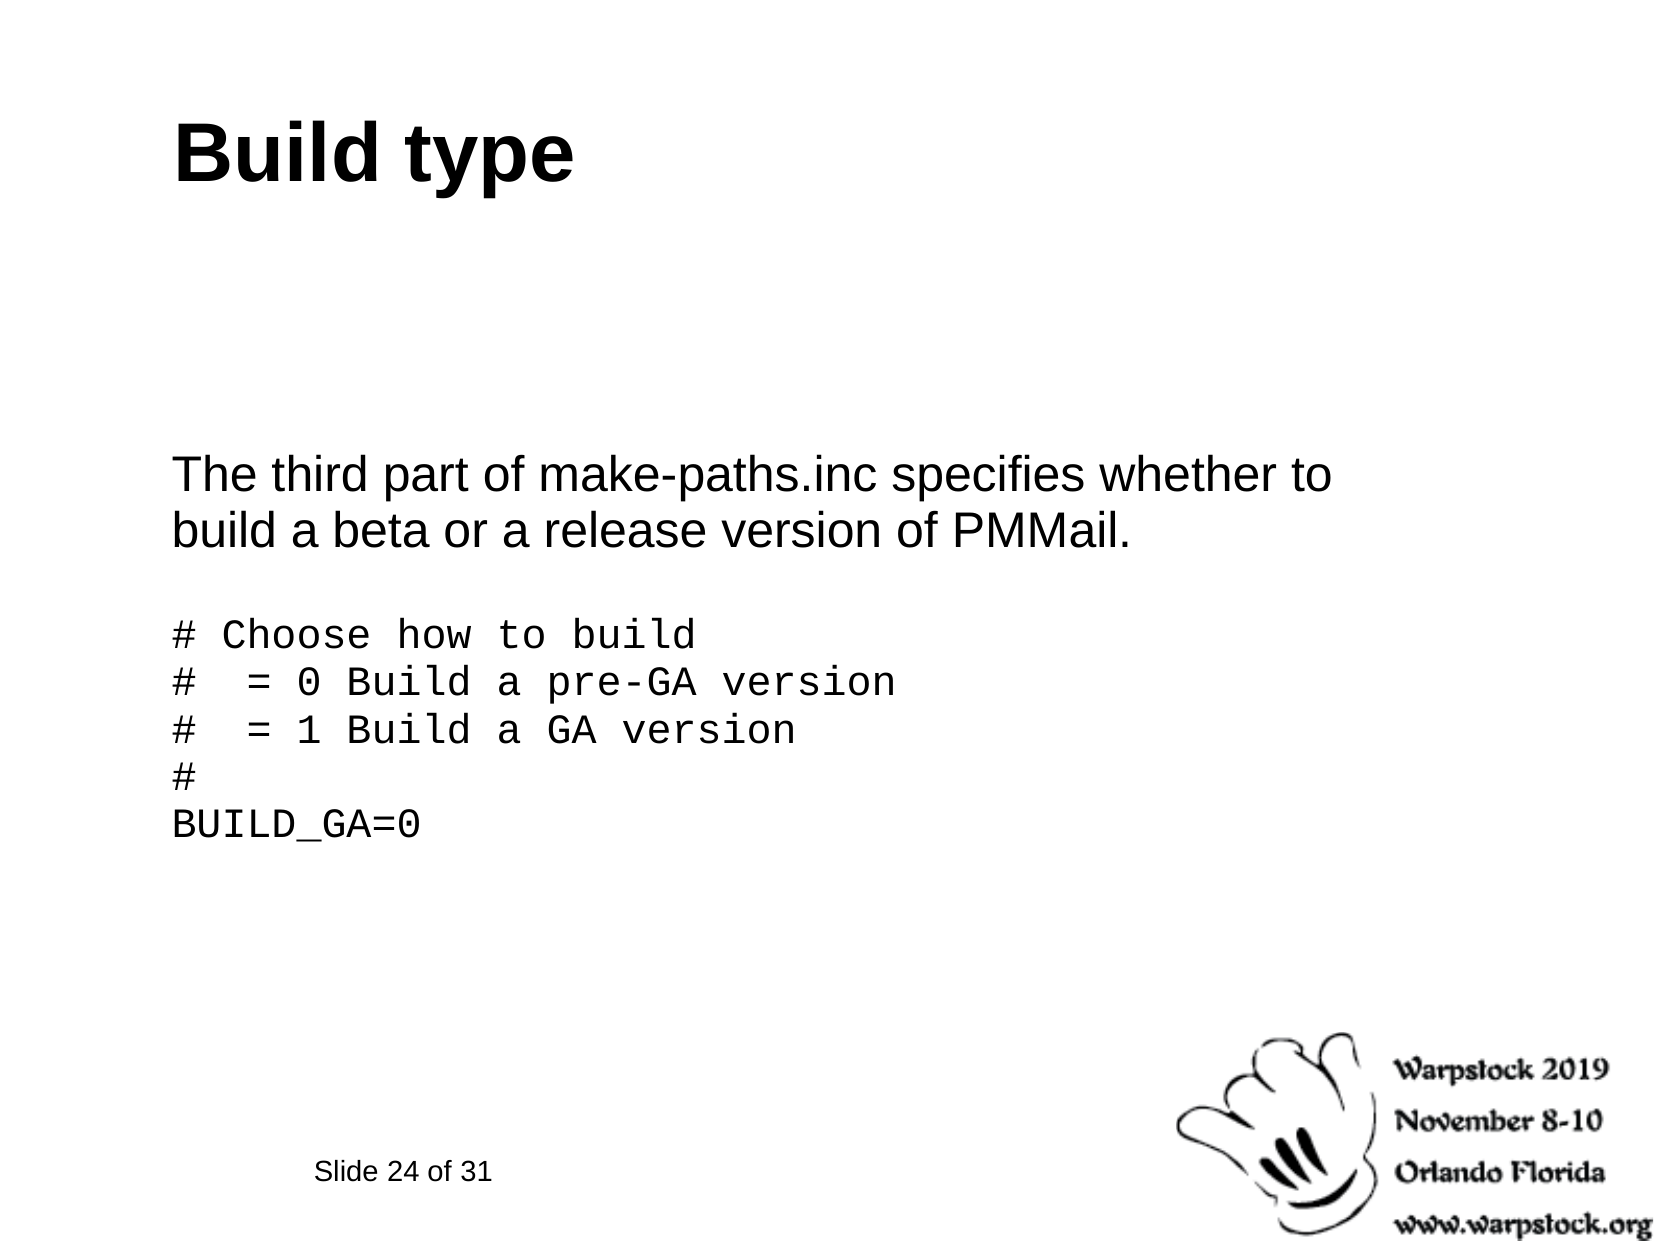

# Build type
The third part of make-paths.inc specifies whether to build a beta or a release version of PMMail.
# Choose how to build
# = 0 Build a pre-GA version
# = 1 Build a GA version
#
BUILD_GA=0